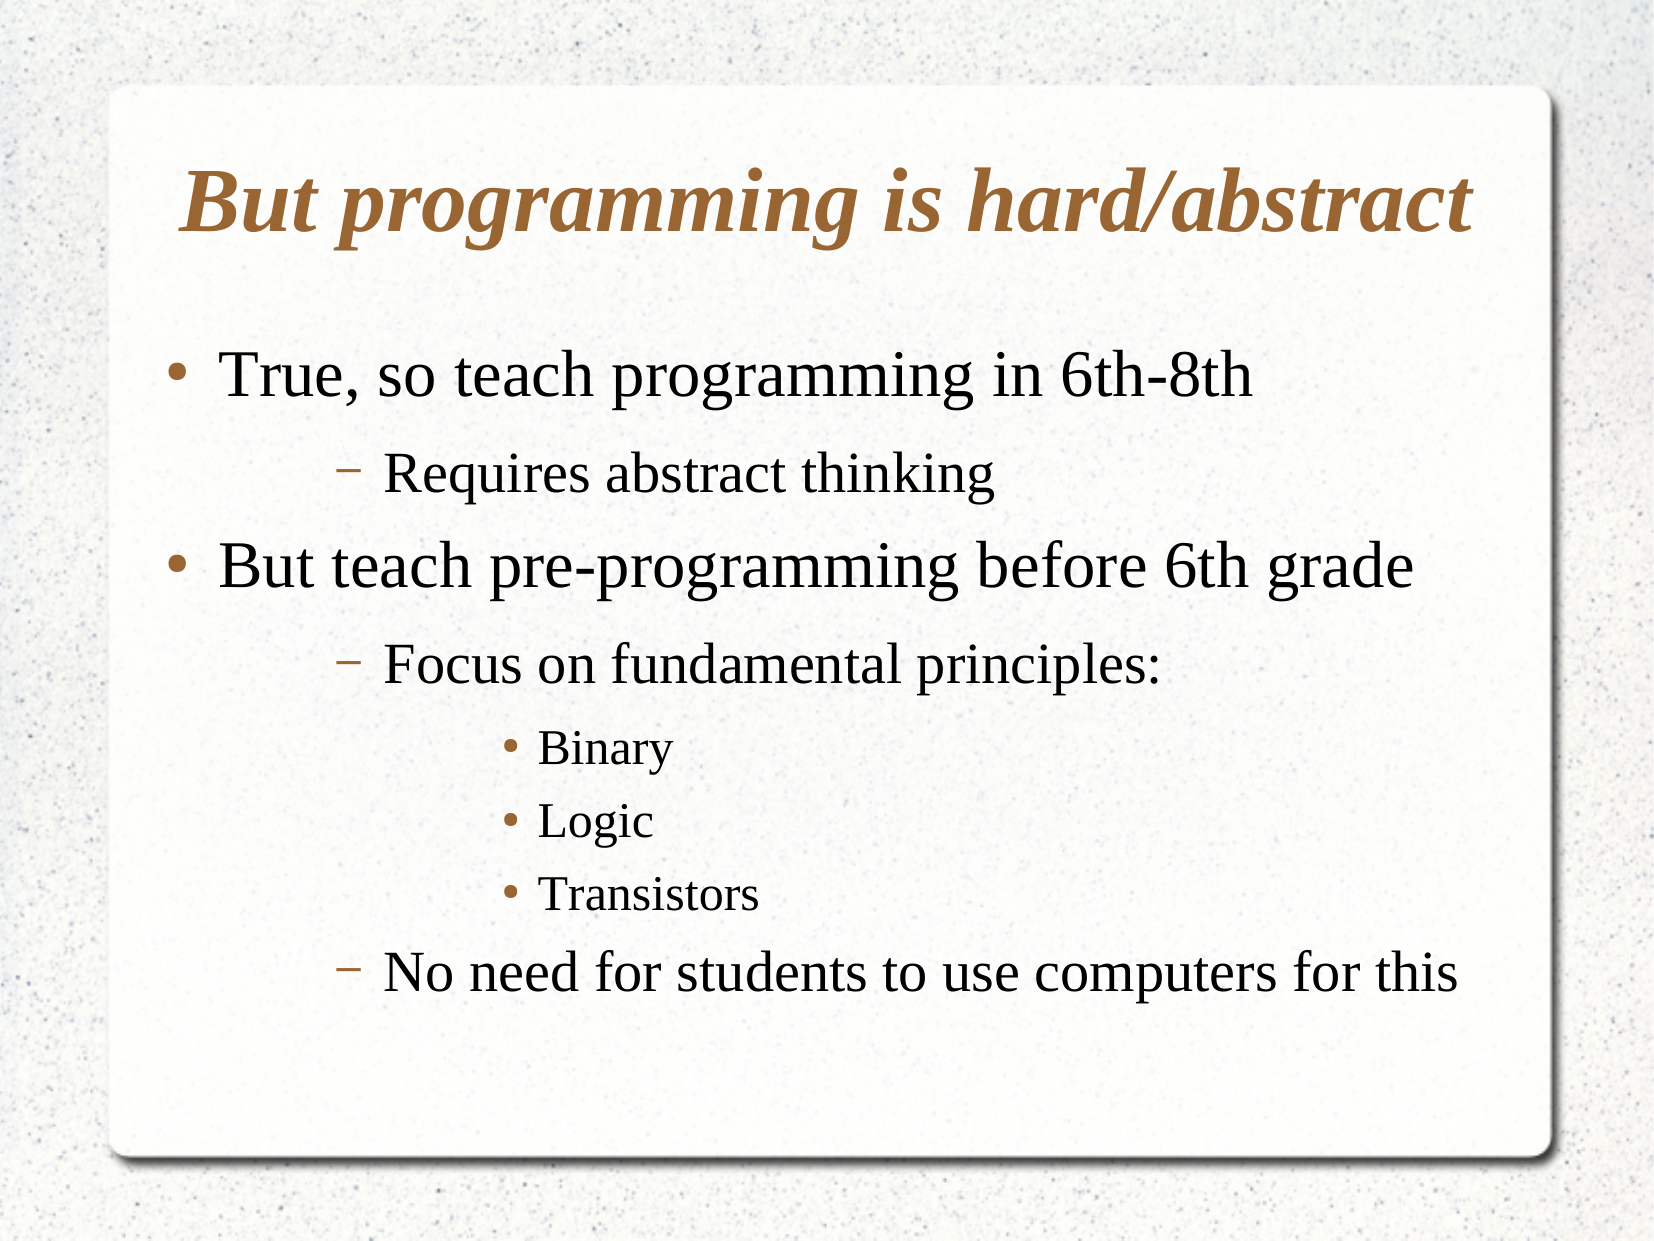

# But programming is hard/abstract
True, so teach programming in 6th-8th
Requires abstract thinking
But teach pre-programming before 6th grade
Focus on fundamental principles:
Binary
Logic
Transistors
No need for students to use computers for this